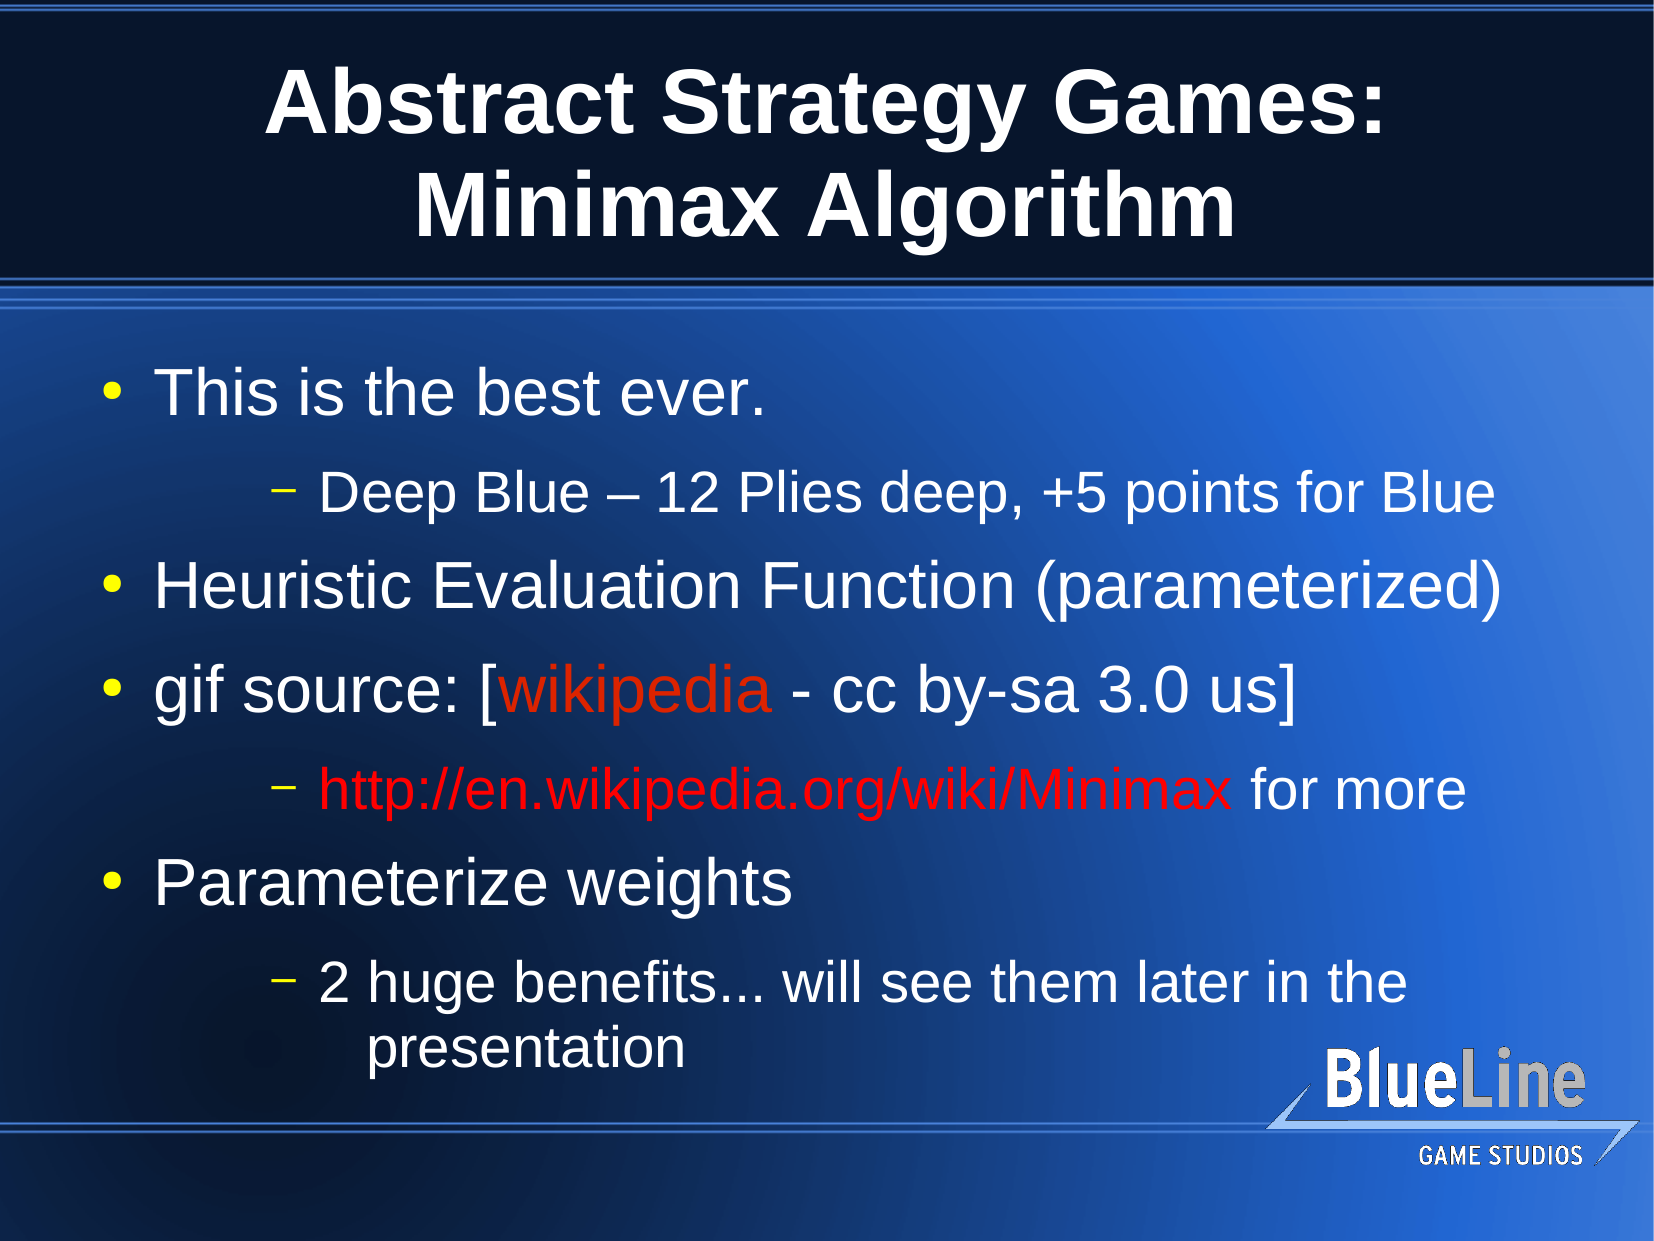

# Abstract Strategy Games: Minimax Algorithm
This is the best ever.
Deep Blue – 12 Plies deep, +5 points for Blue
Heuristic Evaluation Function (parameterized)
gif source: [wikipedia - cc by-sa 3.0 us]
http://en.wikipedia.org/wiki/Minimax for more
Parameterize weights
2 huge benefits... will see them later in the presentation